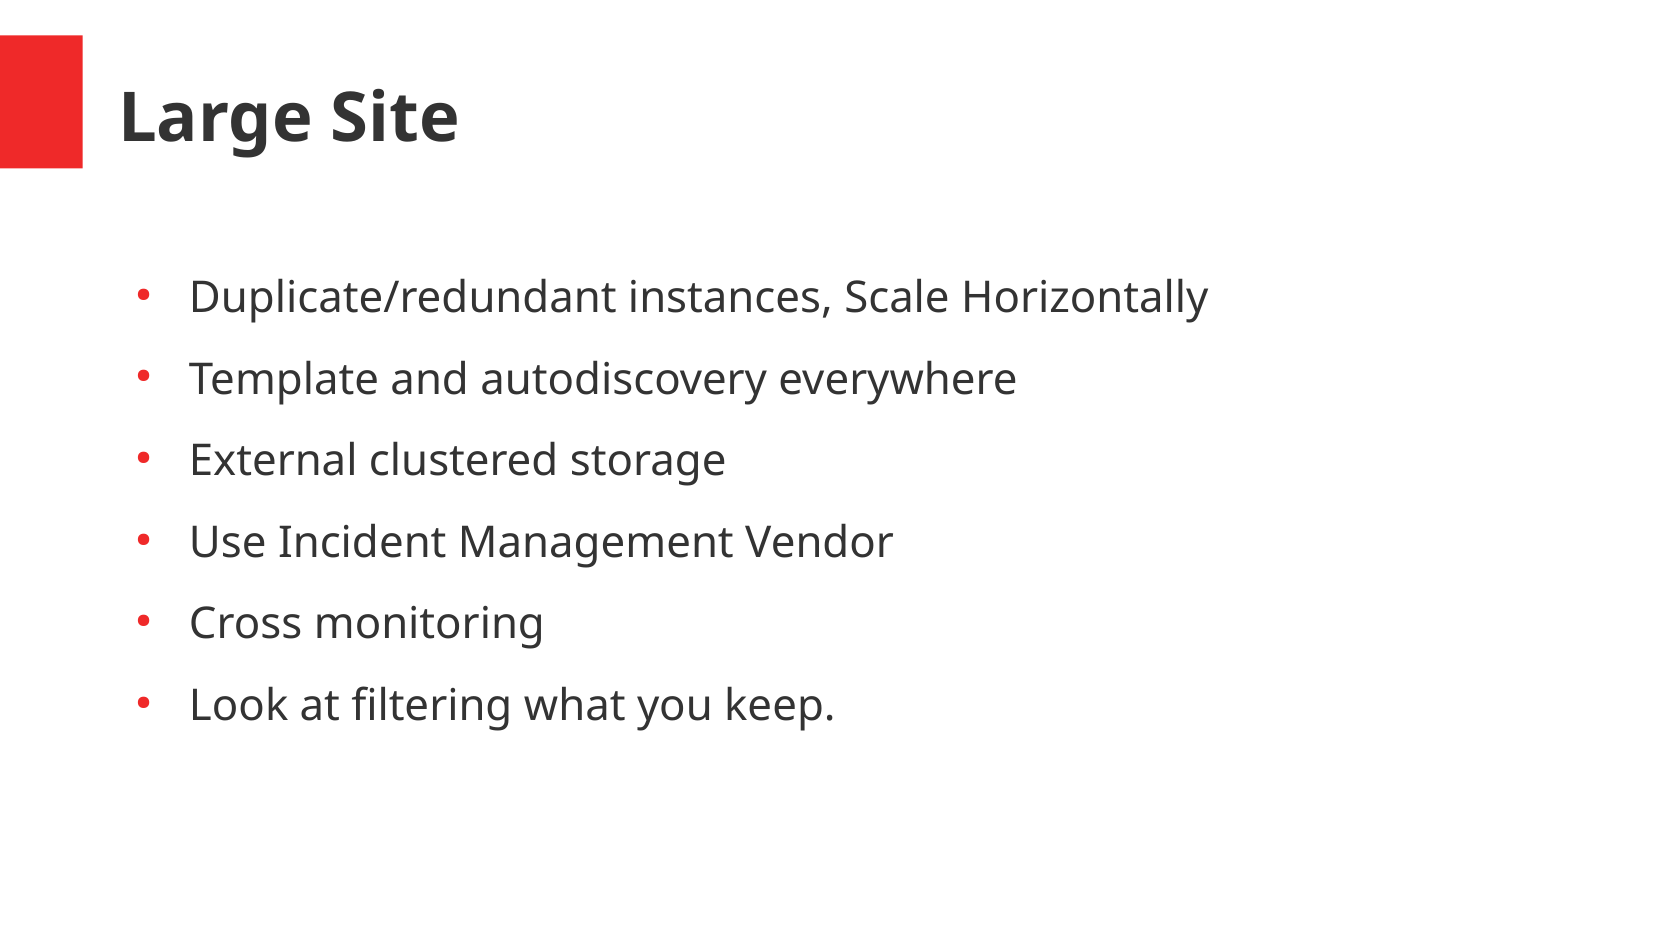

# Large Site
Duplicate/redundant instances, Scale Horizontally
Template and autodiscovery everywhere
External clustered storage
Use Incident Management Vendor
Cross monitoring
Look at filtering what you keep.